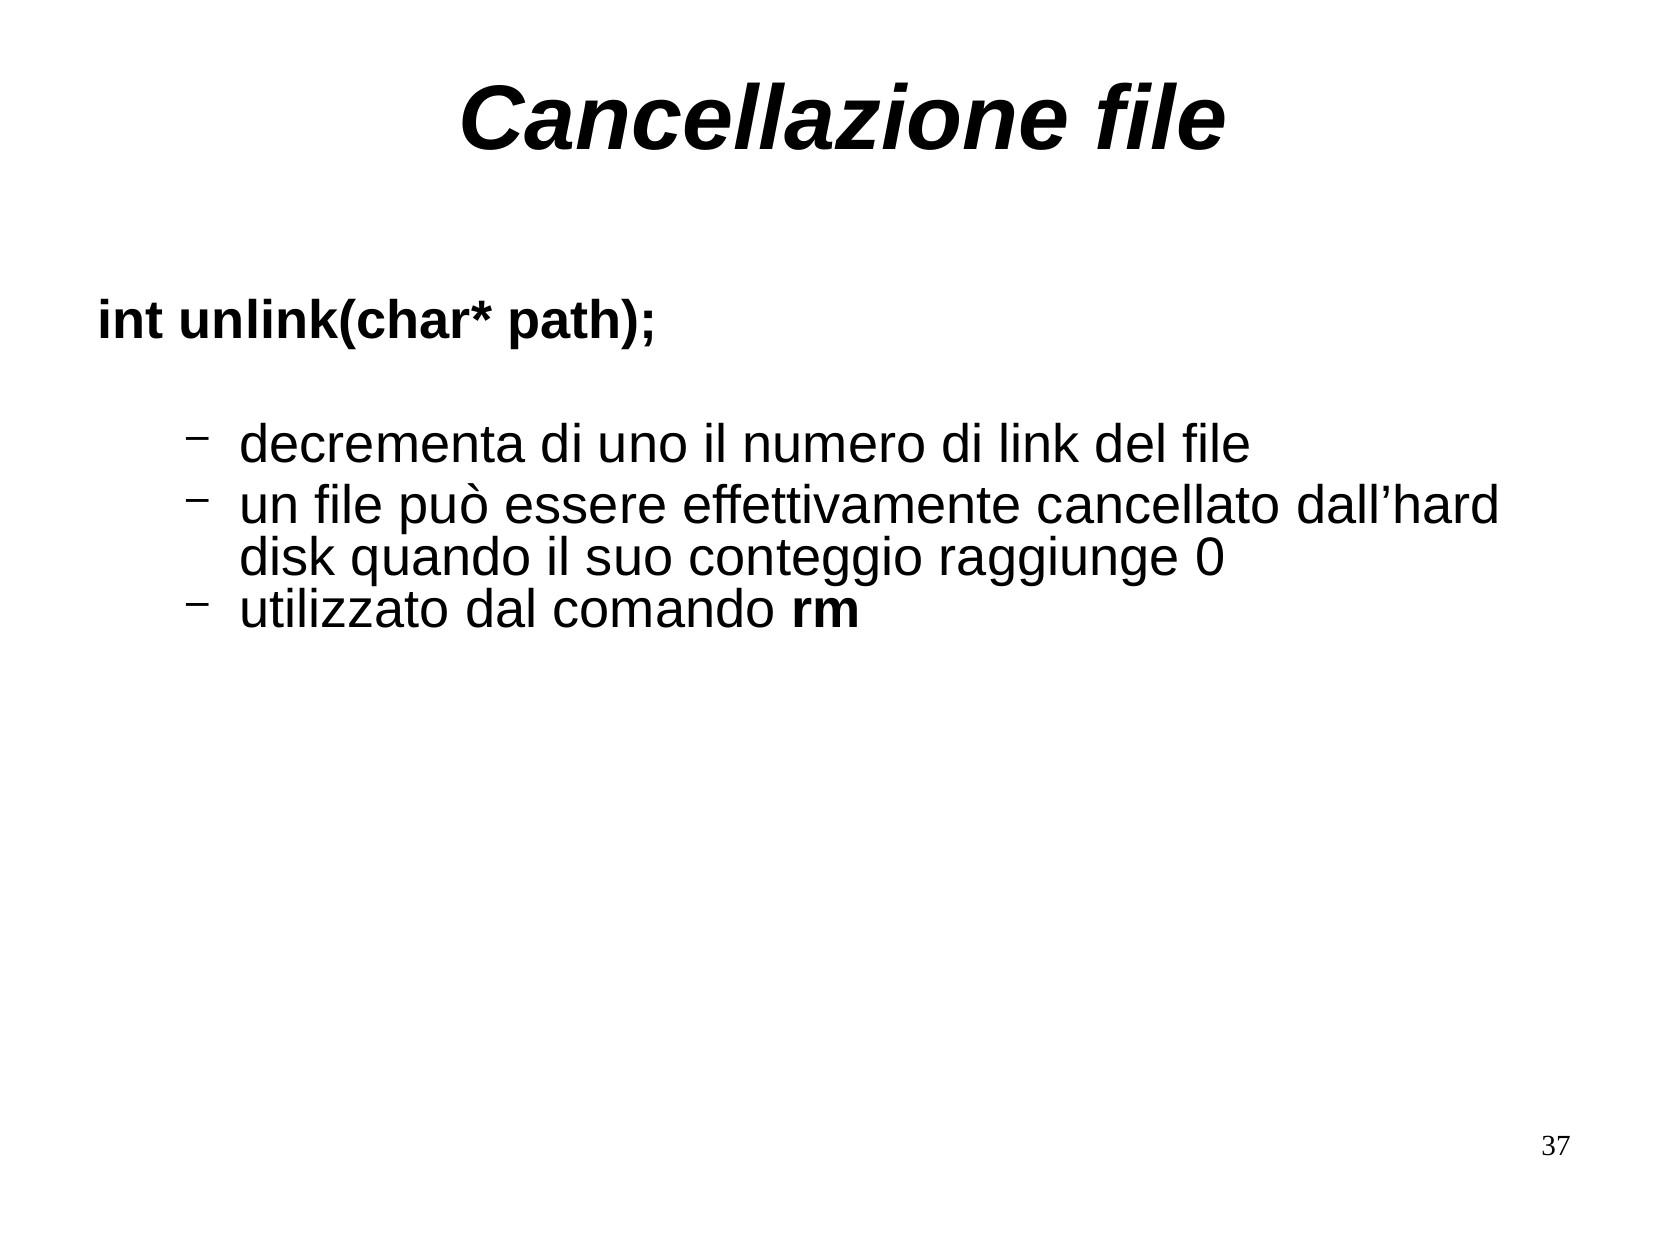

# Cancellazione file
int unlink(char* path);
decrementa di uno il numero di link del file
un file può essere effettivamente cancellato dall’hard disk quando il suo conteggio raggiunge 0
utilizzato dal comando rm
37